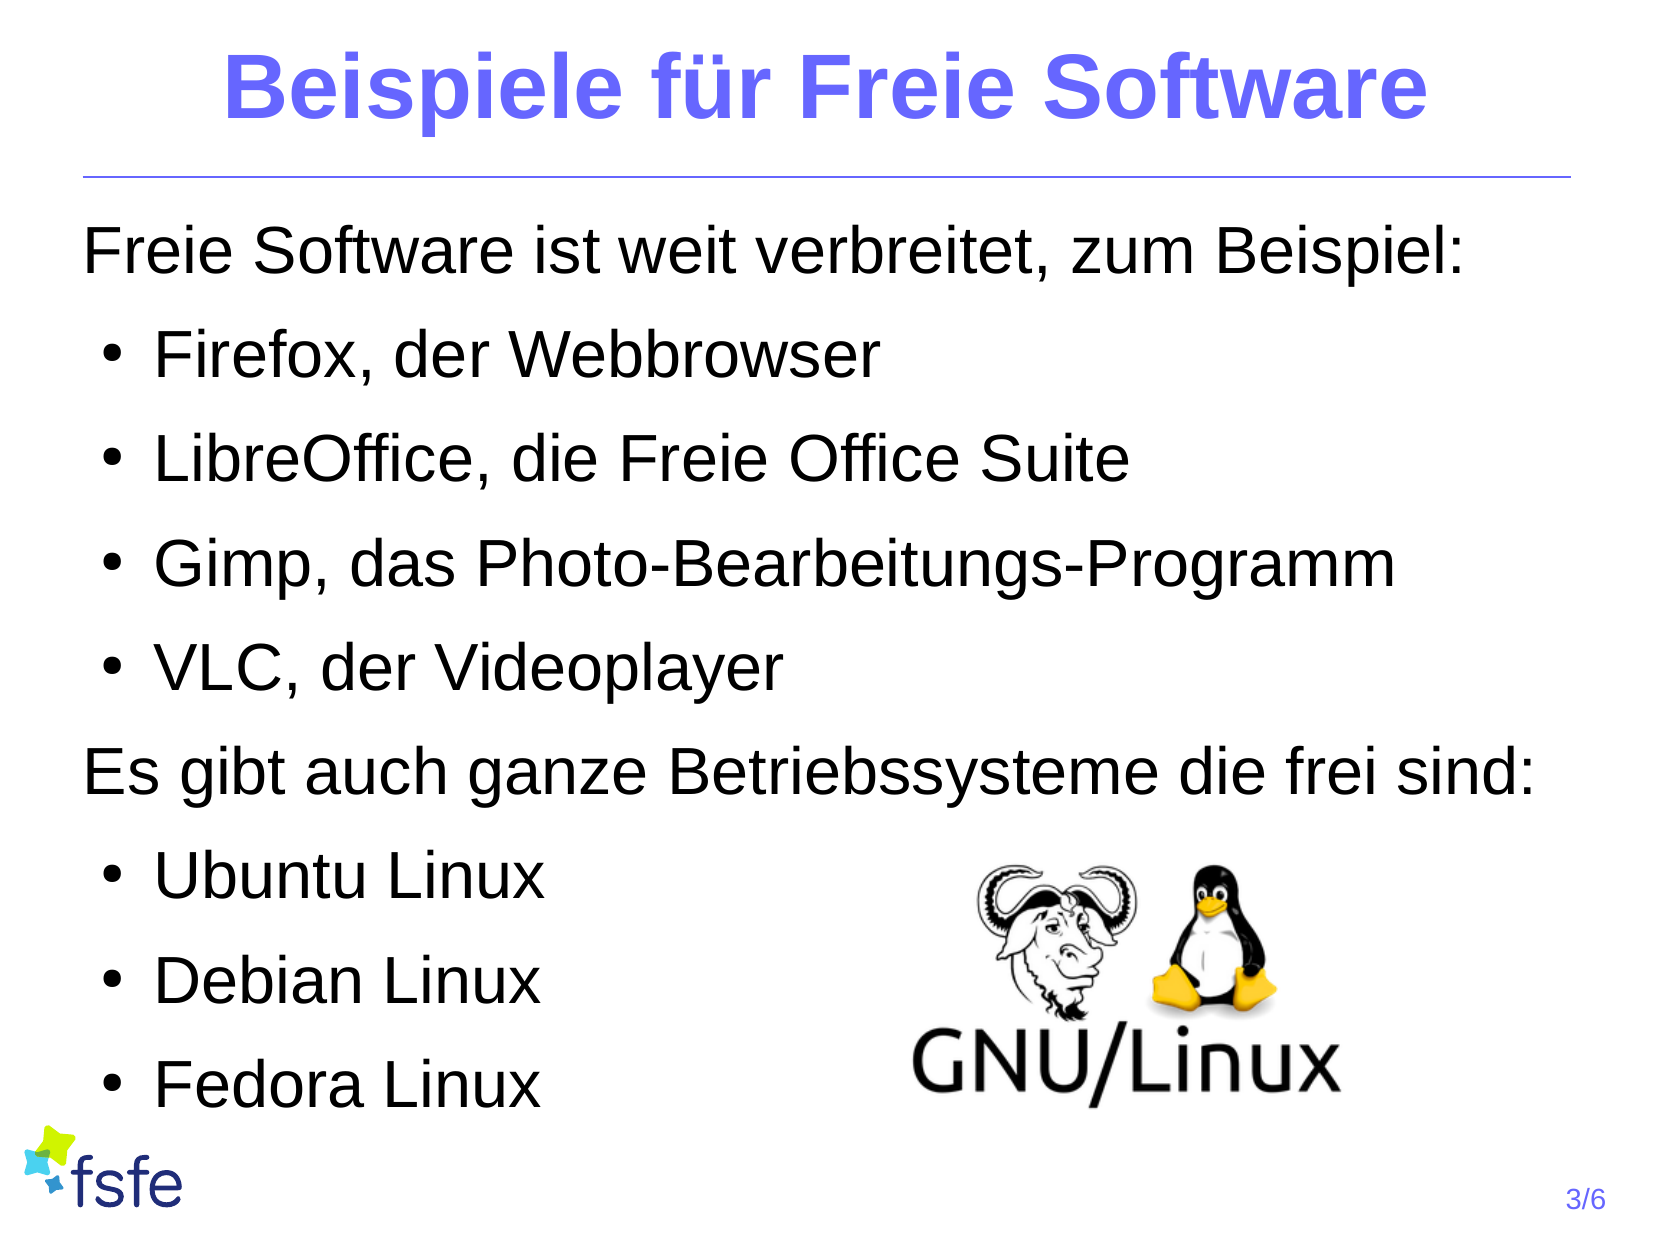

# Beispiele für Freie Software
Freie Software ist weit verbreitet, zum Beispiel:
Firefox, der Webbrowser
LibreOffice, die Freie Office Suite
Gimp, das Photo-Bearbeitungs-Programm
VLC, der Videoplayer
Es gibt auch ganze Betriebssysteme die frei sind:
Ubuntu Linux
Debian Linux
Fedora Linux
3